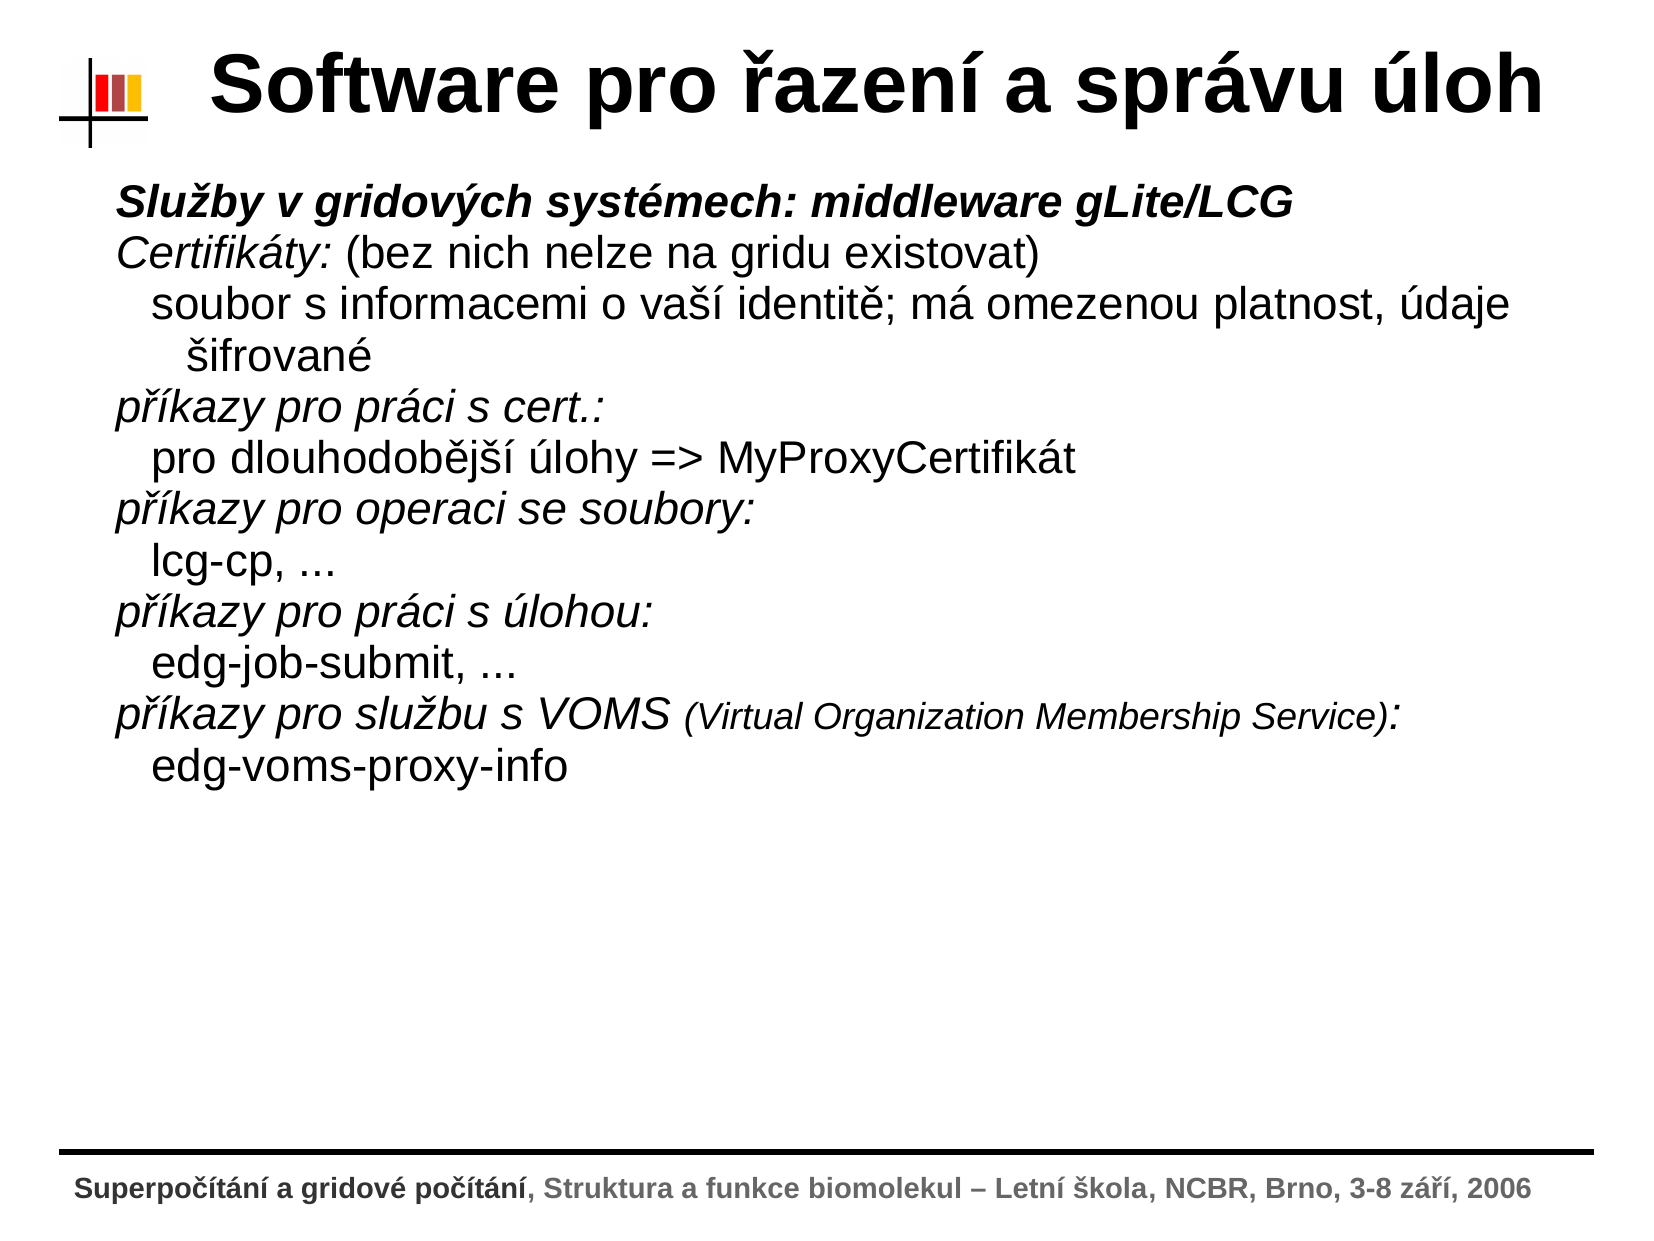

Software pro řazení a správu úloh
Služby v gridových systémech: middleware gLite/LCG
Certifikáty: (bez nich nelze na gridu existovat)
soubor s informacemi o vaší identitě; má omezenou platnost, údaje šifrované
příkazy pro práci s cert.:
pro dlouhodobější úlohy => MyProxyCertifikát
příkazy pro operaci se soubory:
lcg-cp, ...
příkazy pro práci s úlohou:
edg-job-submit, ...
příkazy pro službu s VOMS (Virtual Organization Membership Service):
edg-voms-proxy-info
Superpočítání a gridové počítání, Struktura a funkce biomolekul – Letní škola, NCBR, Brno, 3-8 září, 2006